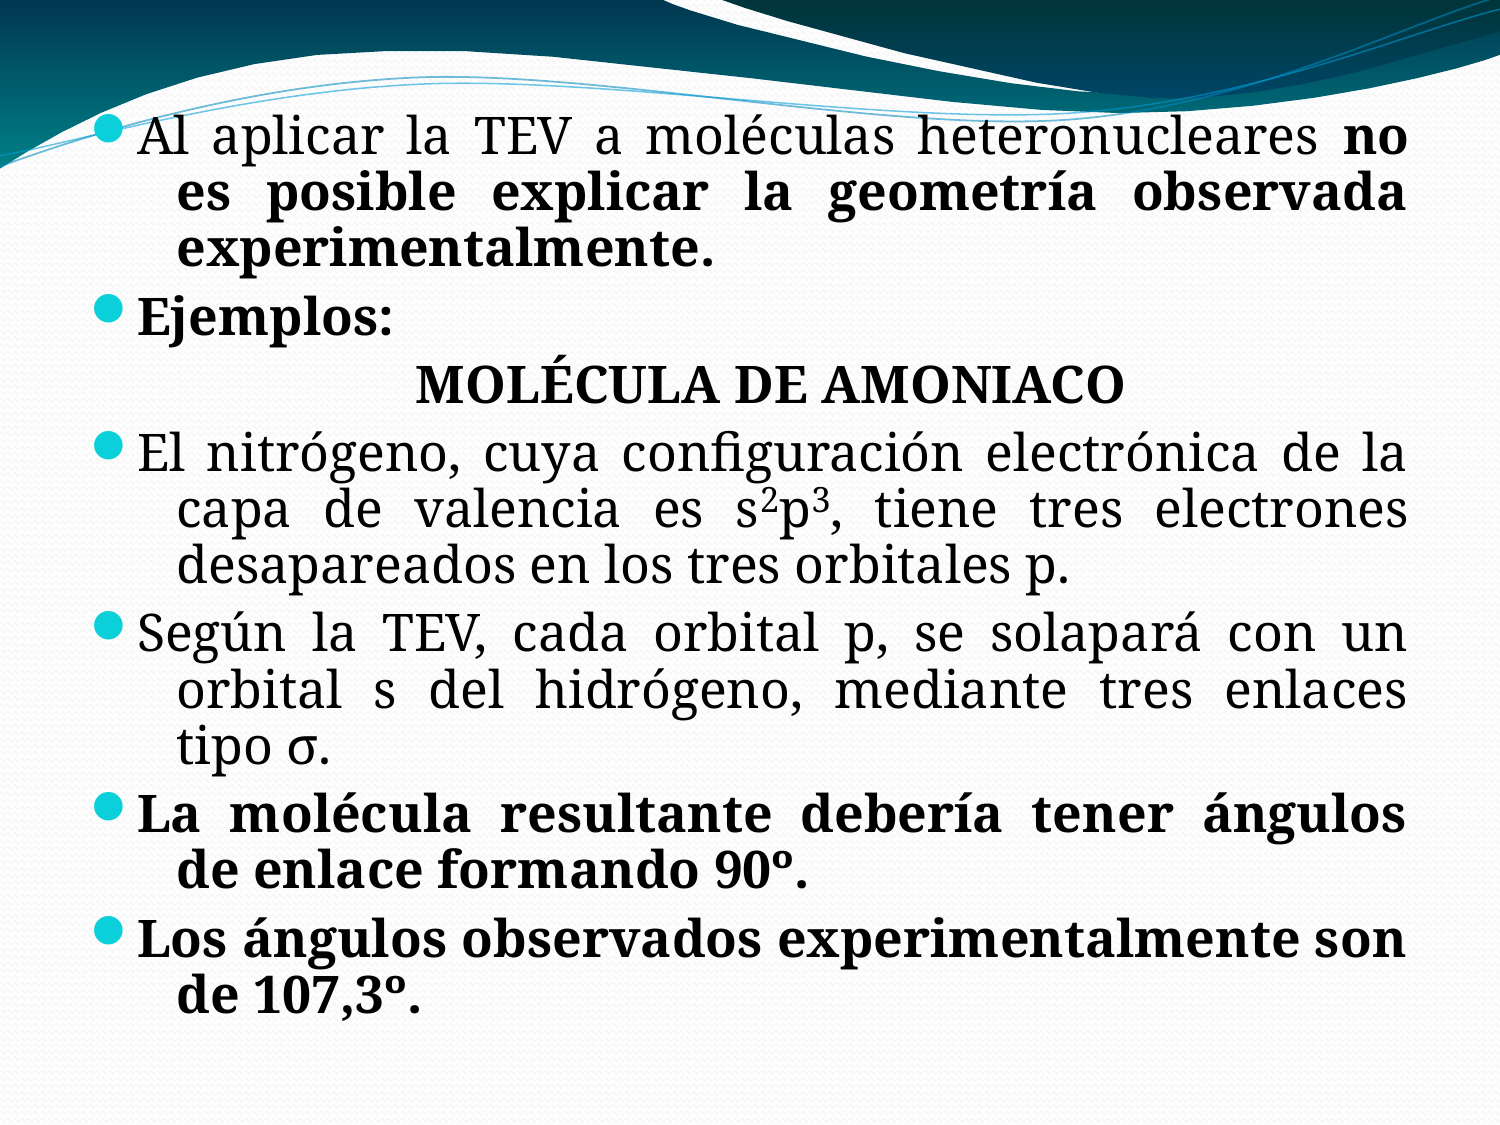

# Al aplicar la TEV a moléculas heteronucleares no es posible explicar la geometría observada experimentalmente.
Ejemplos:
MOLÉCULA DE AMONIACO
El nitrógeno, cuya configuración electrónica de la capa de valencia es s2p3, tiene tres electrones desapareados en los tres orbitales p.
Según la TEV, cada orbital p, se solapará con un orbital s del hidrógeno, mediante tres enlaces tipo σ.
La molécula resultante debería tener ángulos de enlace formando 90º.
Los ángulos observados experimentalmente son de 107,3º.